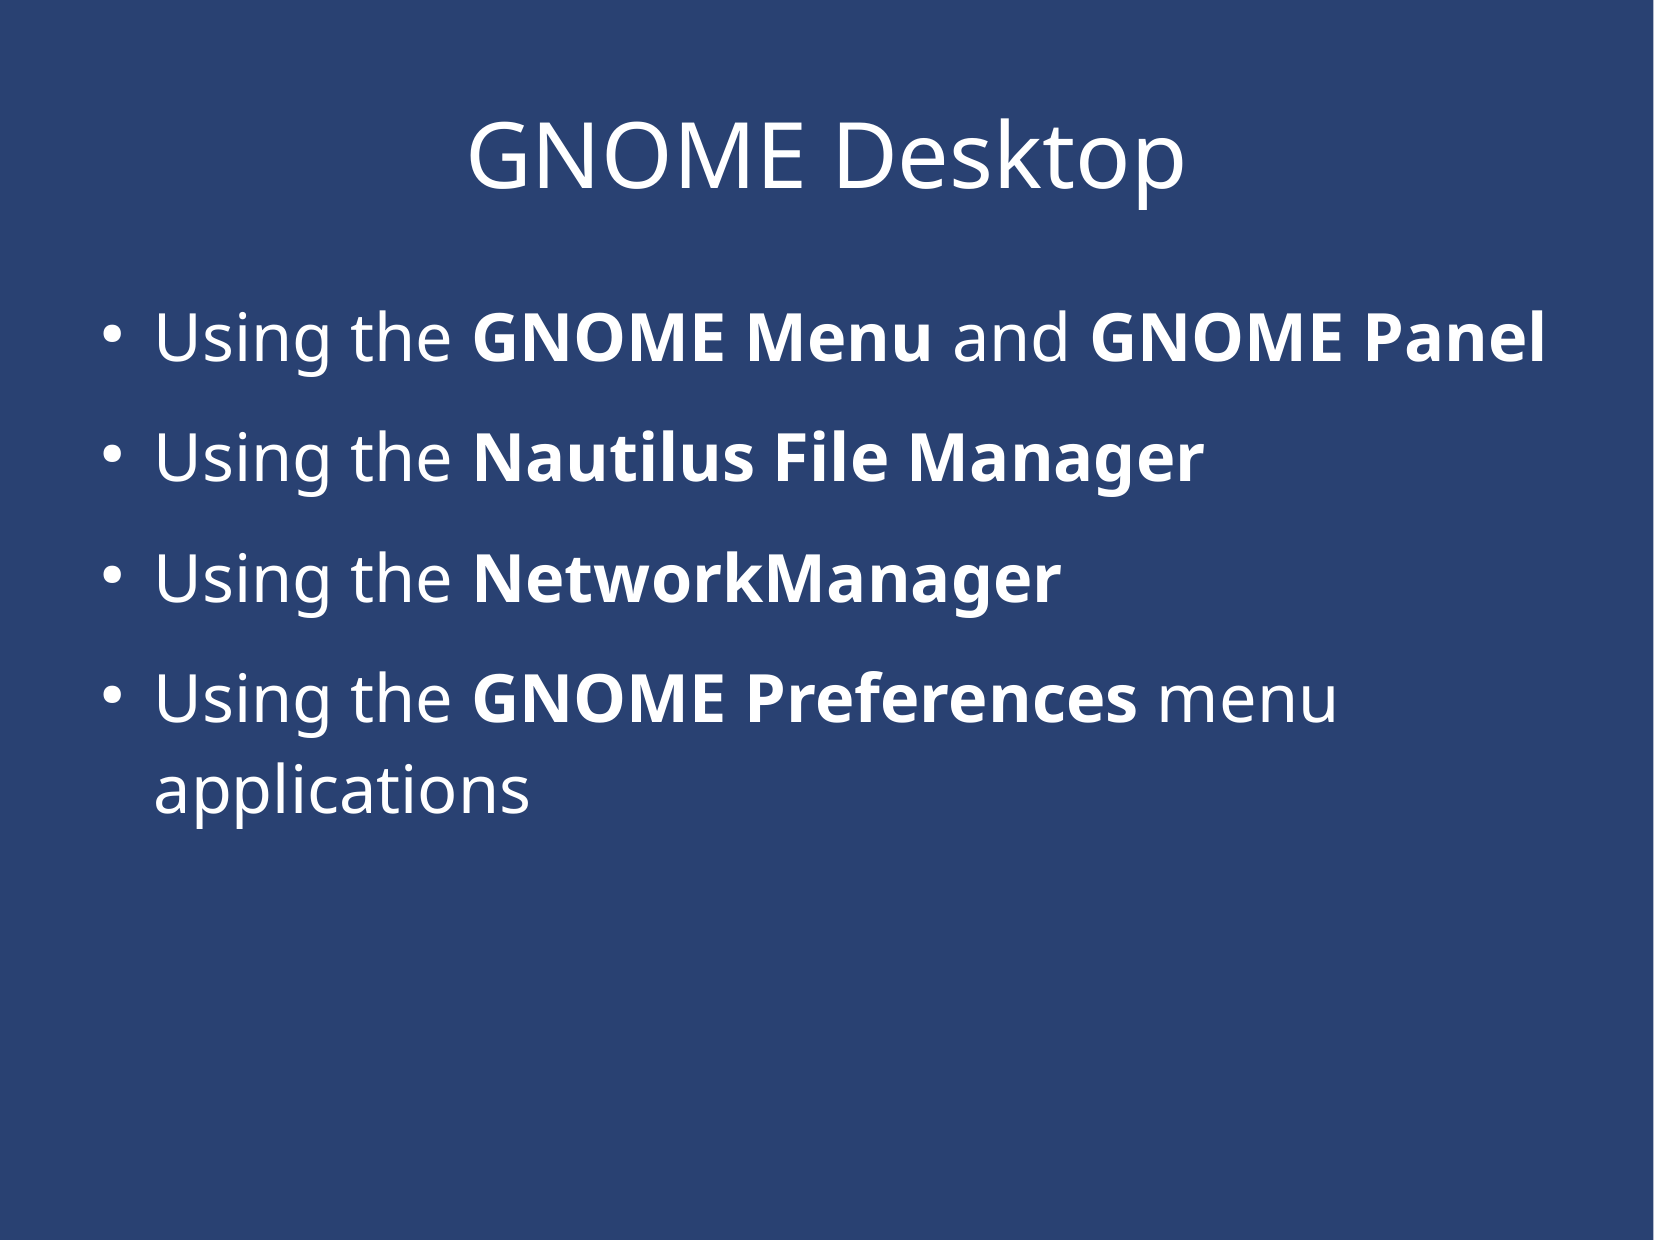

# GNOME Desktop
Using the GNOME Menu and GNOME Panel
Using the Nautilus File Manager
Using the NetworkManager
Using the GNOME Preferences menu applications